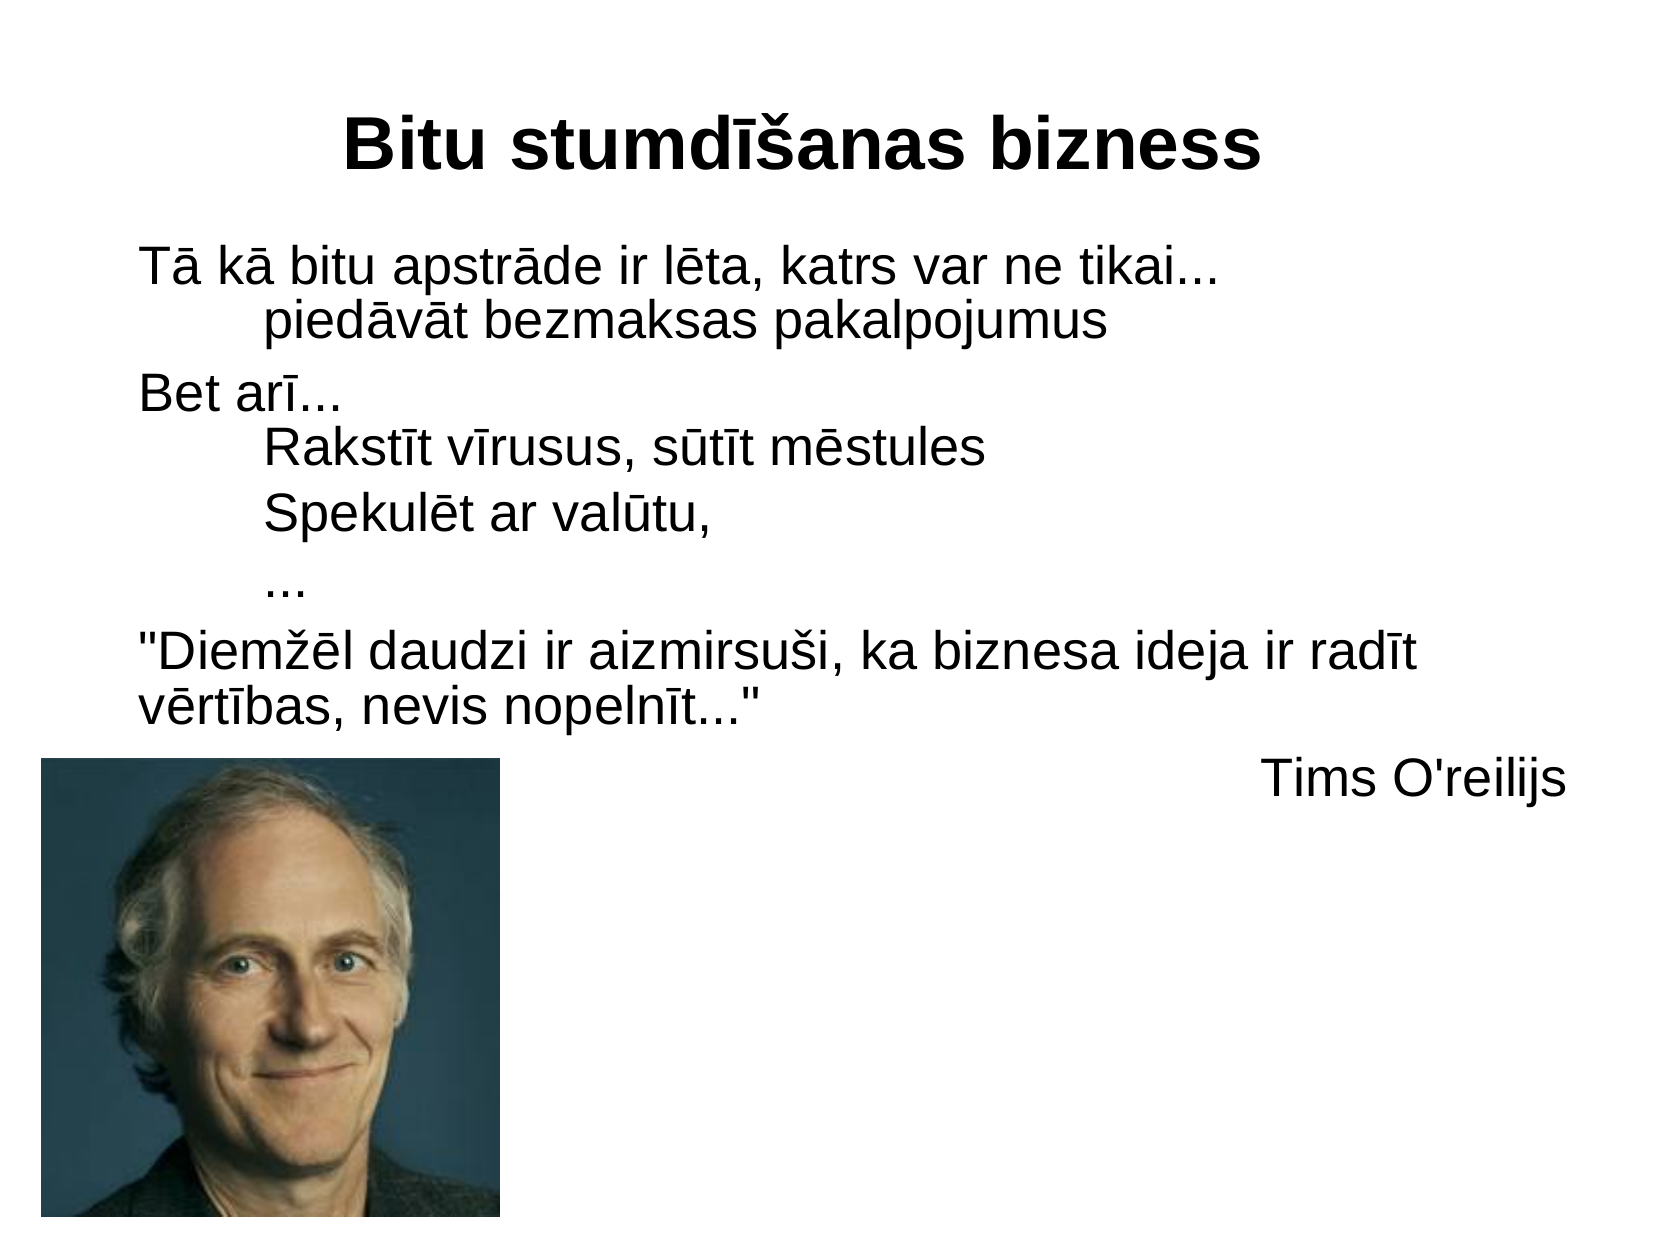

# Bitu stumdīšanas bizness
Tā kā bitu apstrāde ir lēta, katrs var ne tikai...
piedāvāt bezmaksas pakalpojumus
Bet arī...
Rakstīt vīrusus, sūtīt mēstules
Spekulēt ar valūtu,
...
"Diemžēl daudzi ir aizmirsuši, ka biznesa ideja ir radīt vērtības, nevis nopelnīt..."
Tims O'reilijs